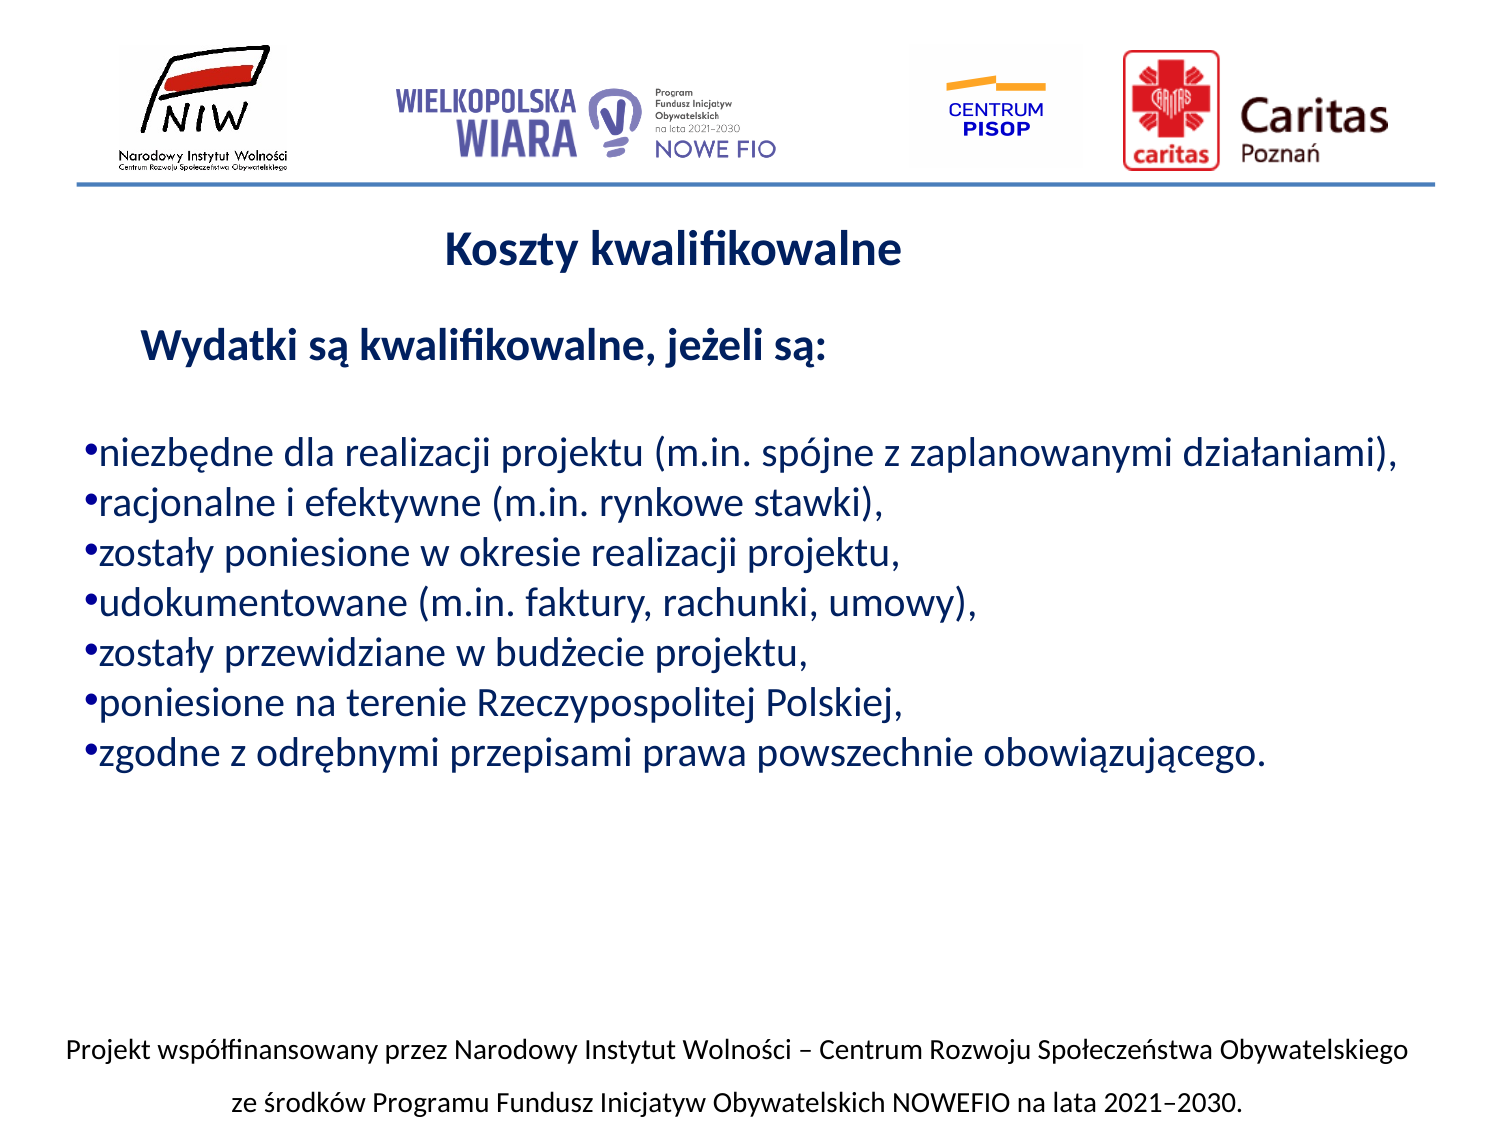

# Koszty kwalifikowalne
Wydatki są kwalifikowalne, jeżeli są:
niezbędne dla realizacji projektu (m.in. spójne z zaplanowanymi działaniami),
racjonalne i efektywne (m.in. rynkowe stawki),
zostały poniesione w okresie realizacji projektu,
udokumentowane (m.in. faktury, rachunki, umowy),
zostały przewidziane w budżecie projektu,
poniesione na terenie Rzeczypospolitej Polskiej,
zgodne z odrębnymi przepisami prawa powszechnie obowiązującego.